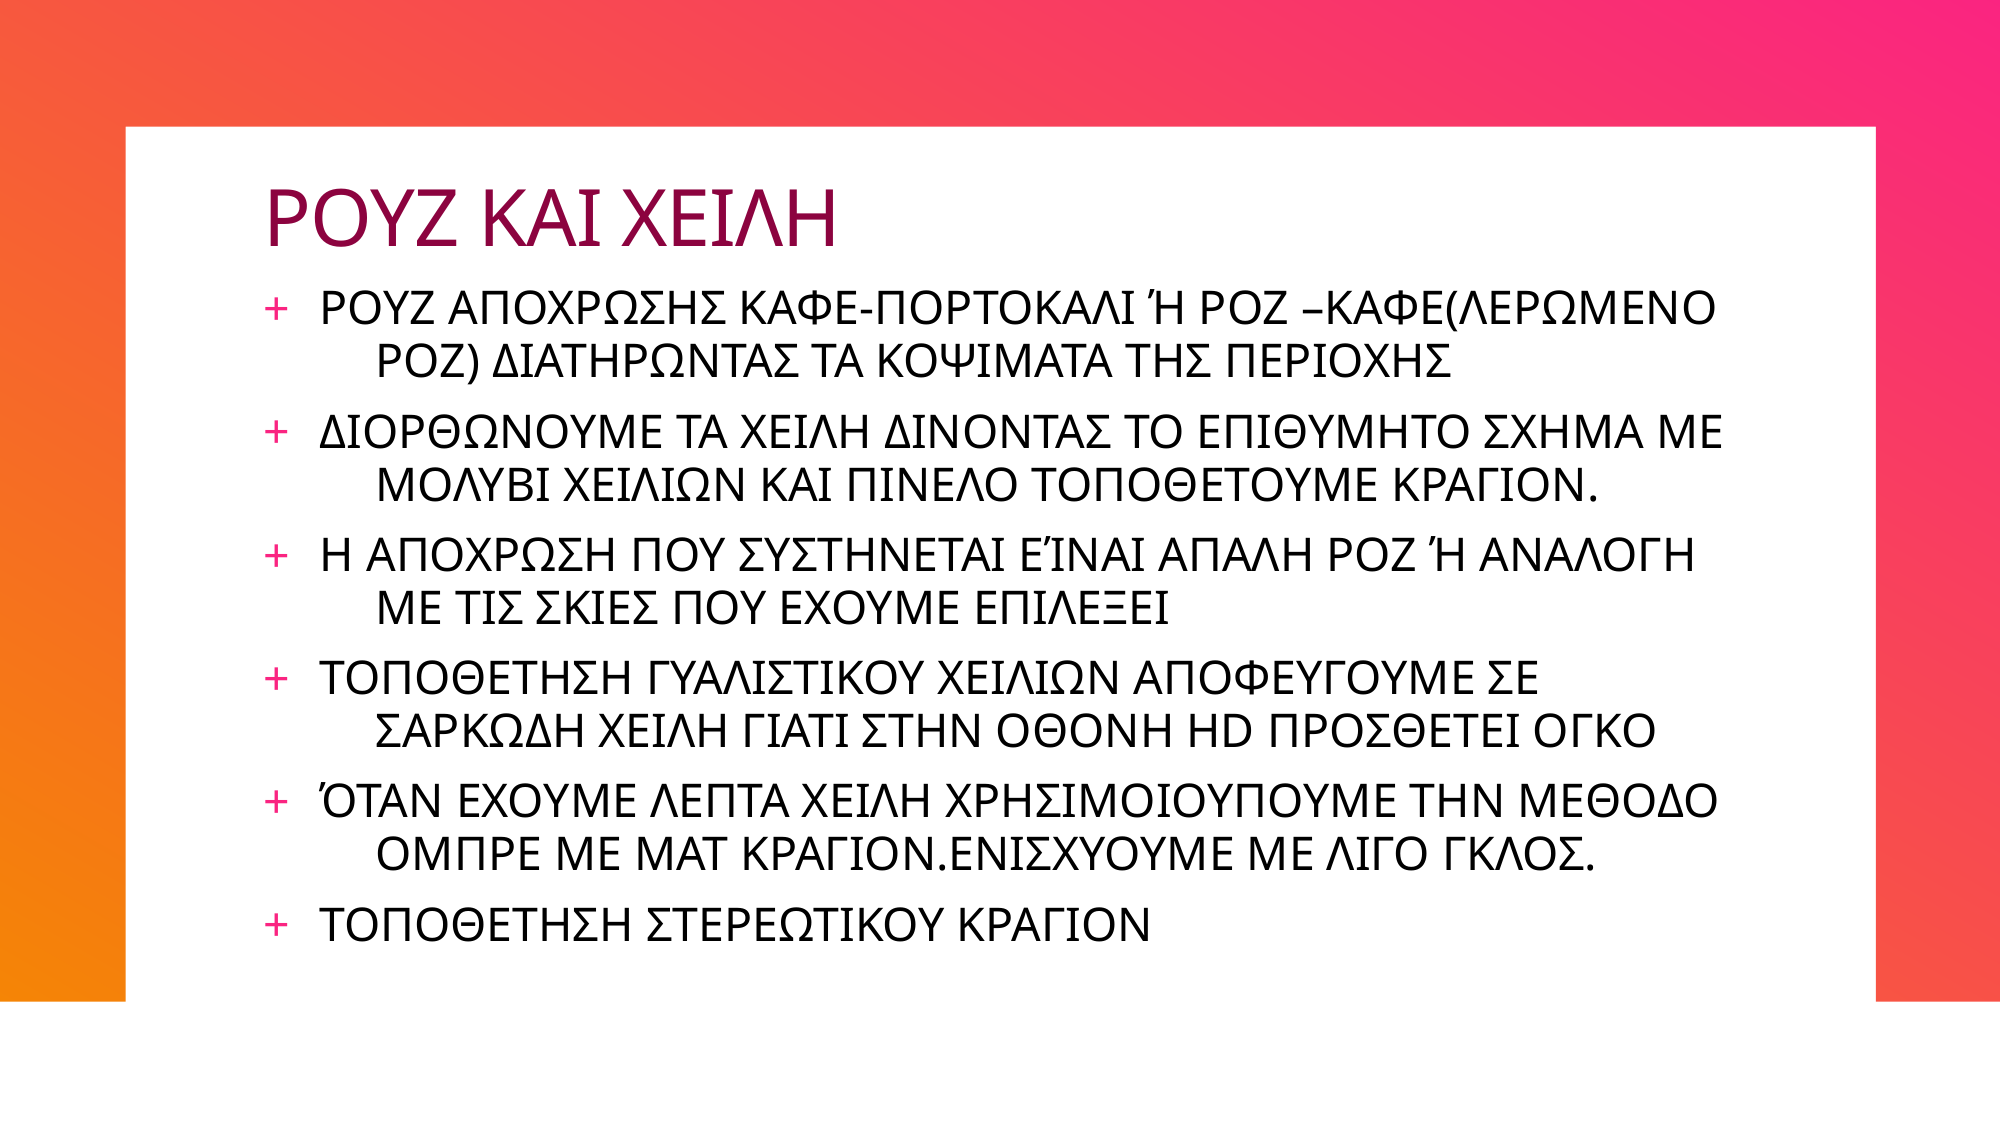

# ΡΟΥΖ ΚΑΙ ΧΕΙΛΗ
ΡΟΥΖ ΑΠΟΧΡΩΣΗΣ ΚΑΦΕ-ΠΟΡΤΟΚΑΛΙ Ή ΡΟΖ –ΚΑΦΕ(ΛΕΡΩΜΕΝΟ ΡΟΖ) ΔΙΑΤΗΡΩΝΤΑΣ ΤΑ ΚΟΨΙΜΑΤΑ ΤΗΣ ΠΕΡΙΟΧΗΣ
ΔΙΟΡΘΩΝΟΥΜΕ ΤΑ ΧΕΙΛΗ ΔΙΝΟΝΤΑΣ ΤΟ ΕΠΙΘΥΜΗΤΟ ΣΧΗΜΑ ΜΕ ΜΟΛΥΒΙ ΧΕΙΛΙΩΝ ΚΑΙ ΠΙΝΕΛΟ ΤΟΠΟΘΕΤΟΥΜΕ ΚΡΑΓΙΟΝ.
Η ΑΠΟΧΡΩΣΗ ΠΟΥ ΣΥΣΤΗΝΕΤΑΙ ΕΊΝΑΙ ΑΠΑΛΗ ΡΟΖ Ή ΑΝΑΛΟΓΗ ΜΕ ΤΙΣ ΣΚΙΕΣ ΠΟΥ ΕΧΟΥΜΕ ΕΠΙΛΕΞΕΙ
ΤΟΠΟΘΕΤΗΣΗ ΓΥΑΛΙΣΤΙΚΟΥ ΧΕΙΛΙΩΝ ΑΠΟΦΕΥΓΟΥΜΕ ΣΕ ΣΑΡΚΩΔΗ ΧΕΙΛΗ ΓΙΑΤΙ ΣΤΗΝ ΟΘΟΝΗ HD ΠΡΟΣΘΕΤΕΙ ΟΓΚΟ
ΌΤΑΝ ΕΧΟΥΜΕ ΛΕΠΤΑ ΧΕΙΛΗ ΧΡΗΣΙΜΟΙΟΥΠΟΥΜΕ ΤΗΝ ΜΕΘΟΔΟ ΟΜΠΡΕ ΜΕ ΜΑΤ ΚΡΑΓΙΟΝ.ΕΝΙΣΧΥΟΥΜΕ ΜΕ ΛΙΓΟ ΓΚΛΟΣ.
ΤΟΠΟΘΕΤΗΣΗ ΣΤΕΡΕΩΤΙΚΟΥ ΚΡΑΓΙΟΝ